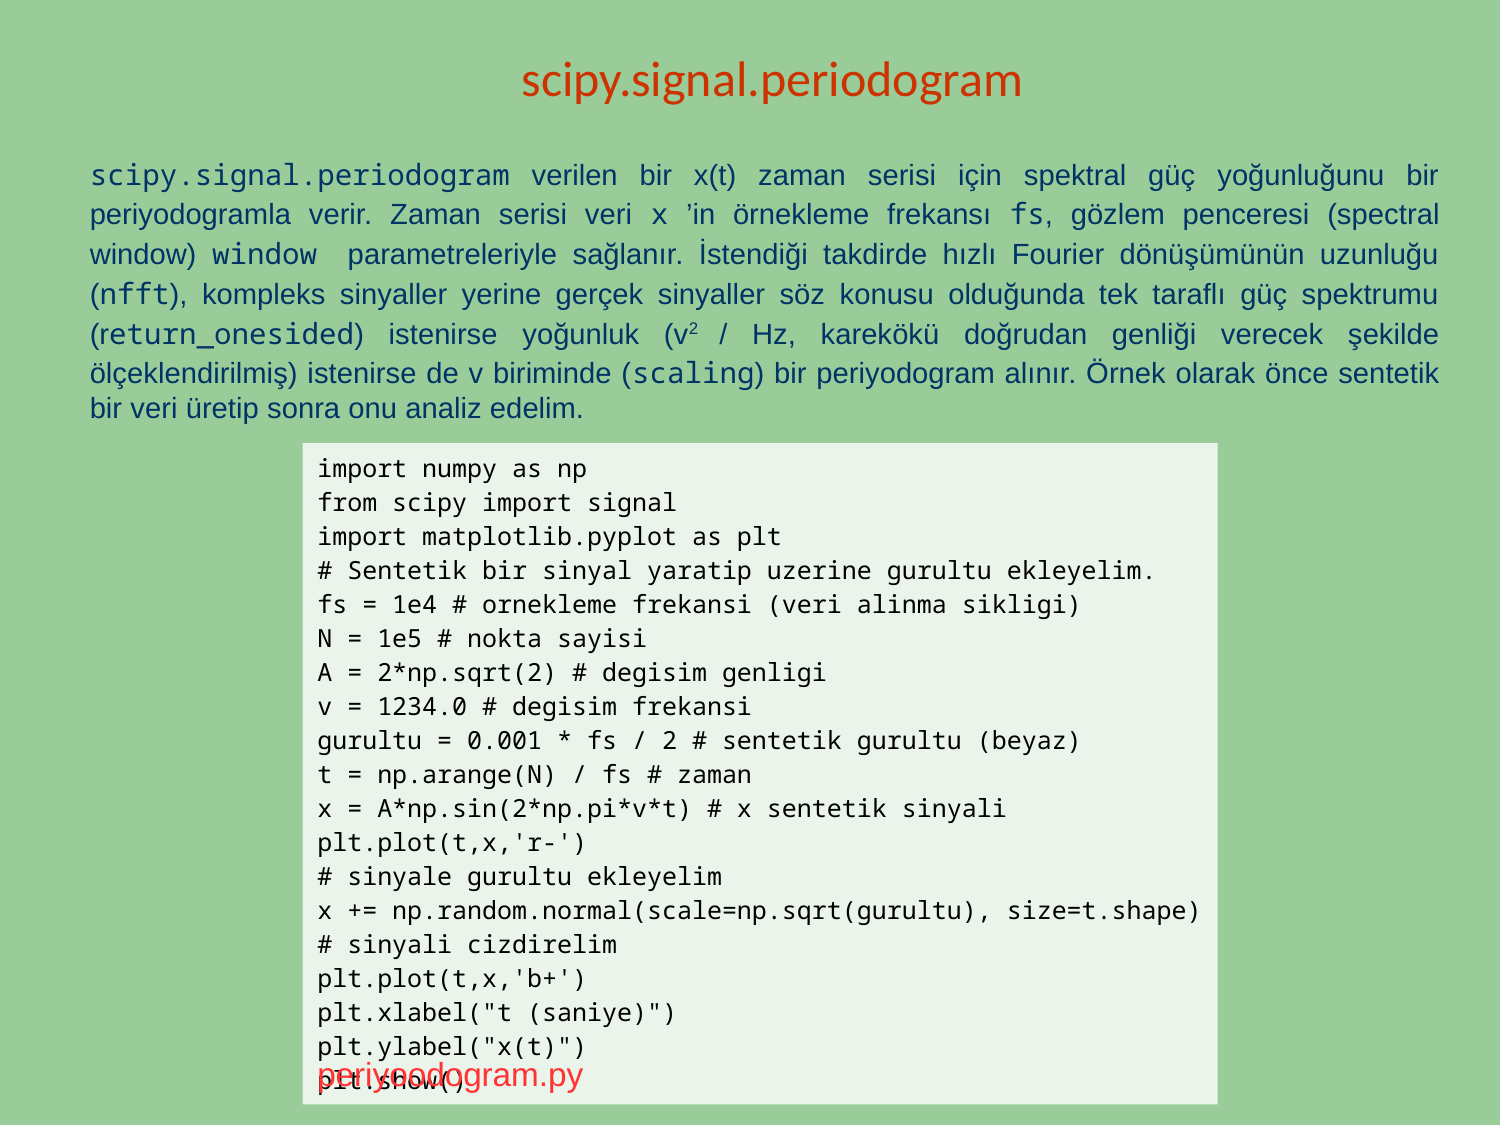

# scipy.signal.periodogram
scipy.signal.periodogram verilen bir x(t) zaman serisi için spektral güç yoğunluğunu bir periyodogramla verir. Zaman serisi veri x ’in örnekleme frekansı fs, gözlem penceresi (spectral window) window parametreleriyle sağlanır. İstendiği takdirde hızlı Fourier dönüşümünün uzunluğu (nfft), kompleks sinyaller yerine gerçek sinyaller söz konusu olduğunda tek taraflı güç spektrumu (return_onesided) istenirse yoğunluk (v2 / Hz, karekökü doğrudan genliği verecek şekilde ölçeklendirilmiş) istenirse de v biriminde (scaling) bir periyodogram alınır. Örnek olarak önce sentetik bir veri üretip sonra onu analiz edelim.
import numpy as np
from scipy import signal
import matplotlib.pyplot as plt
# Sentetik bir sinyal yaratip uzerine gurultu ekleyelim.
fs = 1e4 # ornekleme frekansi (veri alinma sikligi)
N = 1e5 # nokta sayisi
A = 2*np.sqrt(2) # degisim genligi
v = 1234.0 # degisim frekansi
gurultu = 0.001 * fs / 2 # sentetik gurultu (beyaz)
t = np.arange(N) / fs # zaman
x = A*np.sin(2*np.pi*v*t) # x sentetik sinyali
plt.plot(t,x,'r-')
# sinyale gurultu ekleyelim
x += np.random.normal(scale=np.sqrt(gurultu), size=t.shape)
# sinyali cizdirelim
plt.plot(t,x,'b+')
plt.xlabel("t (saniye)")
plt.ylabel("x(t)")
plt.show()
periyoodogram.py